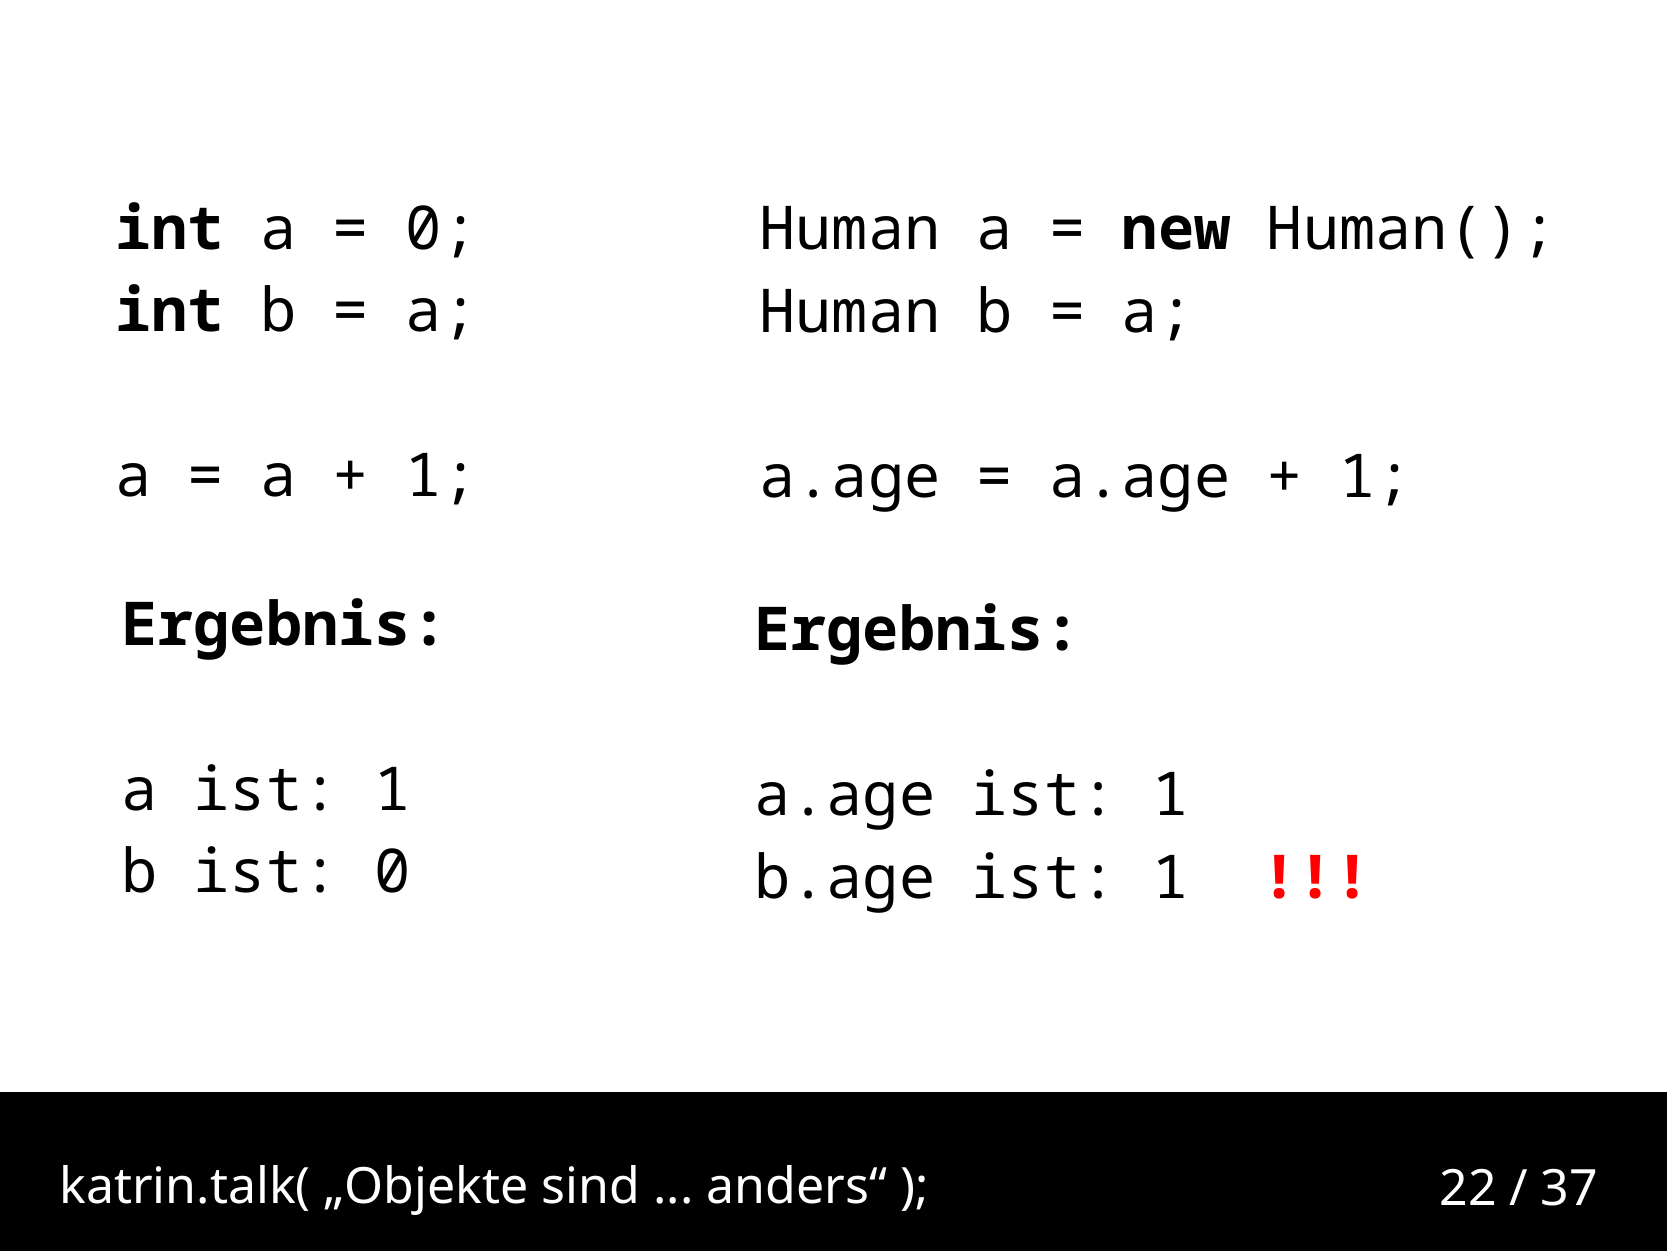

int a = 0;
int b = a;
a = a + 1;
Human a = new Human();
Human b = a;
a.age = a.age + 1;
Ergebnis:
a ist: 1
b ist: 0
Ergebnis:
a.age ist: 1
b.age ist: 1 !!!
katrin.talk( „Objekte sind ... anders“ );
22